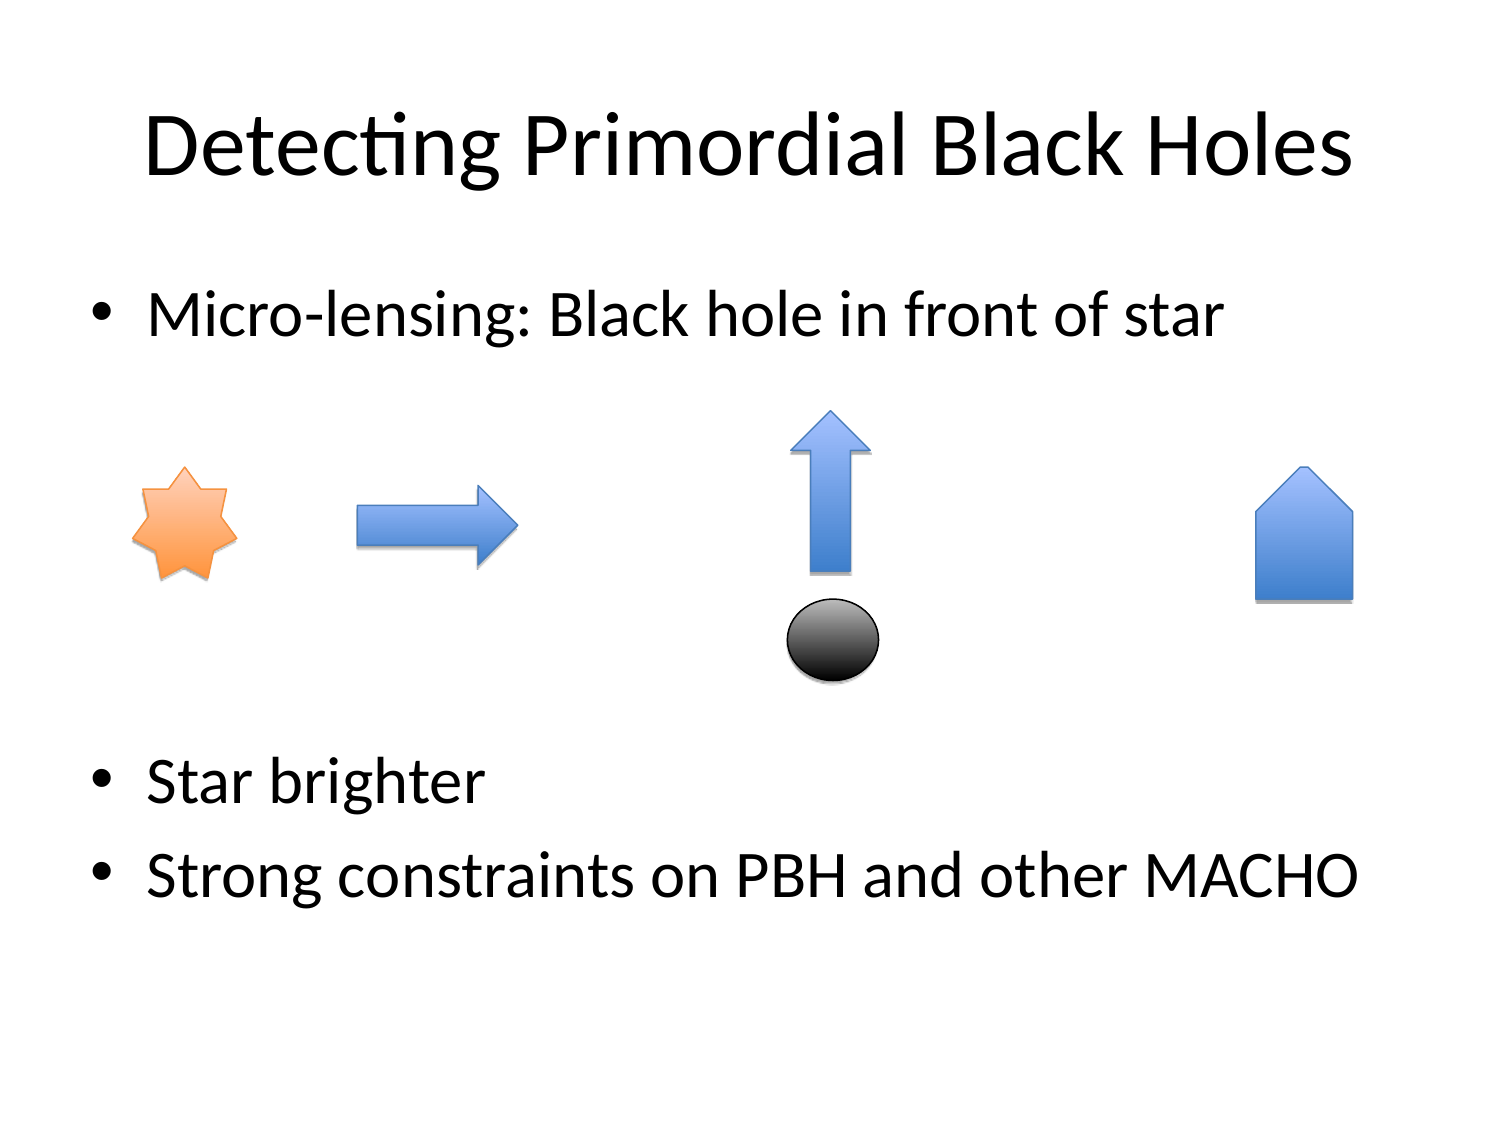

# Detecting Primordial Black Holes
Micro-lensing: Black hole in front of star
Star brighter
Strong constraints on PBH and other MACHO